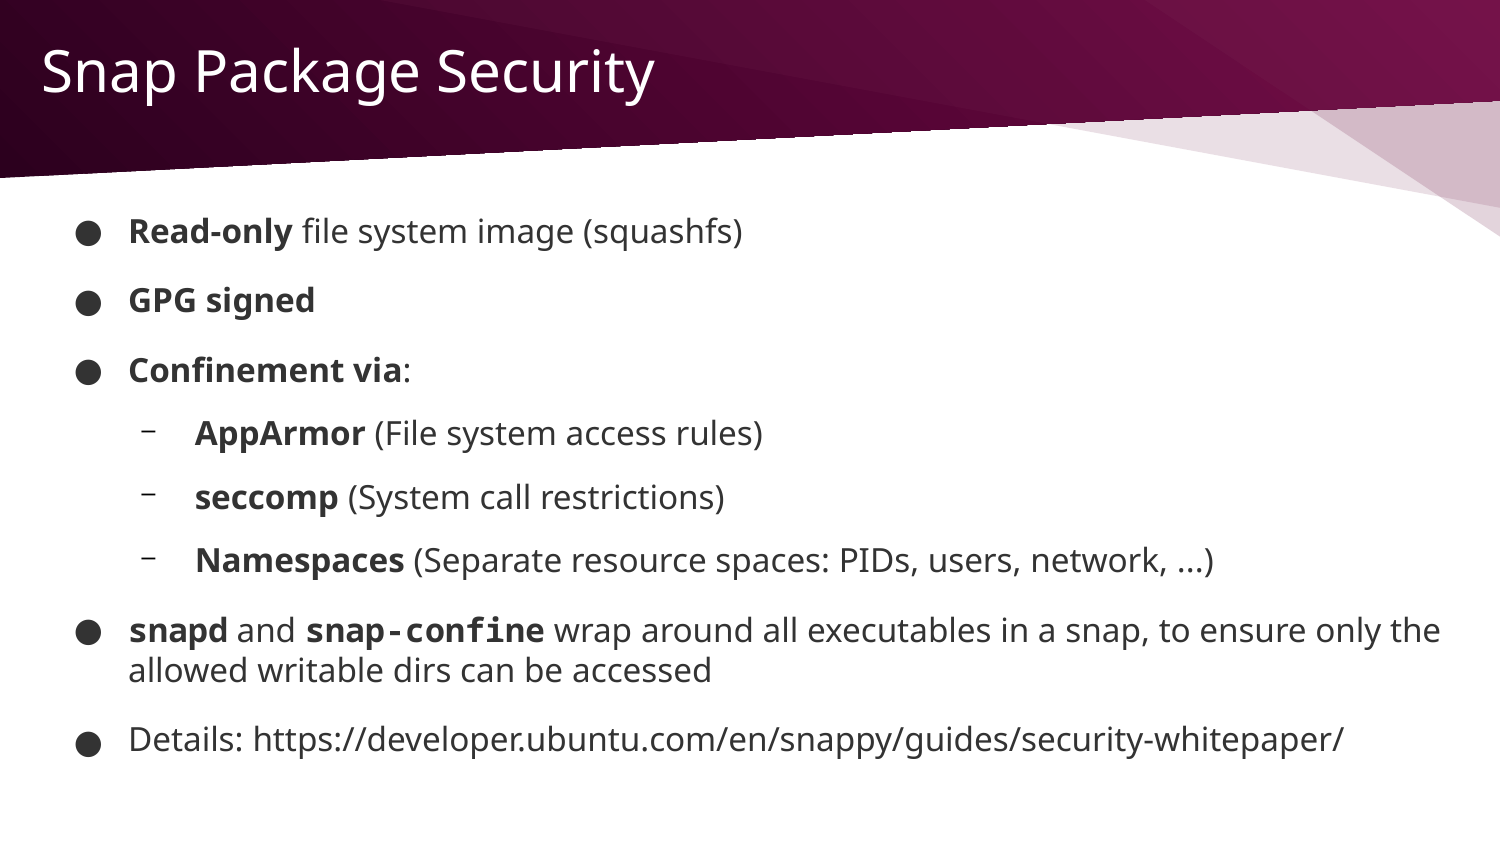

Snap Package Security
# Read-only file system image (squashfs)
GPG signed
Confinement via:
AppArmor (File system access rules)
seccomp (System call restrictions)
Namespaces (Separate resource spaces: PIDs, users, network, ...)
snapd and snap-confine wrap around all executables in a snap, to ensure only the allowed writable dirs can be accessed
Details: https://developer.ubuntu.com/en/snappy/guides/security-whitepaper/